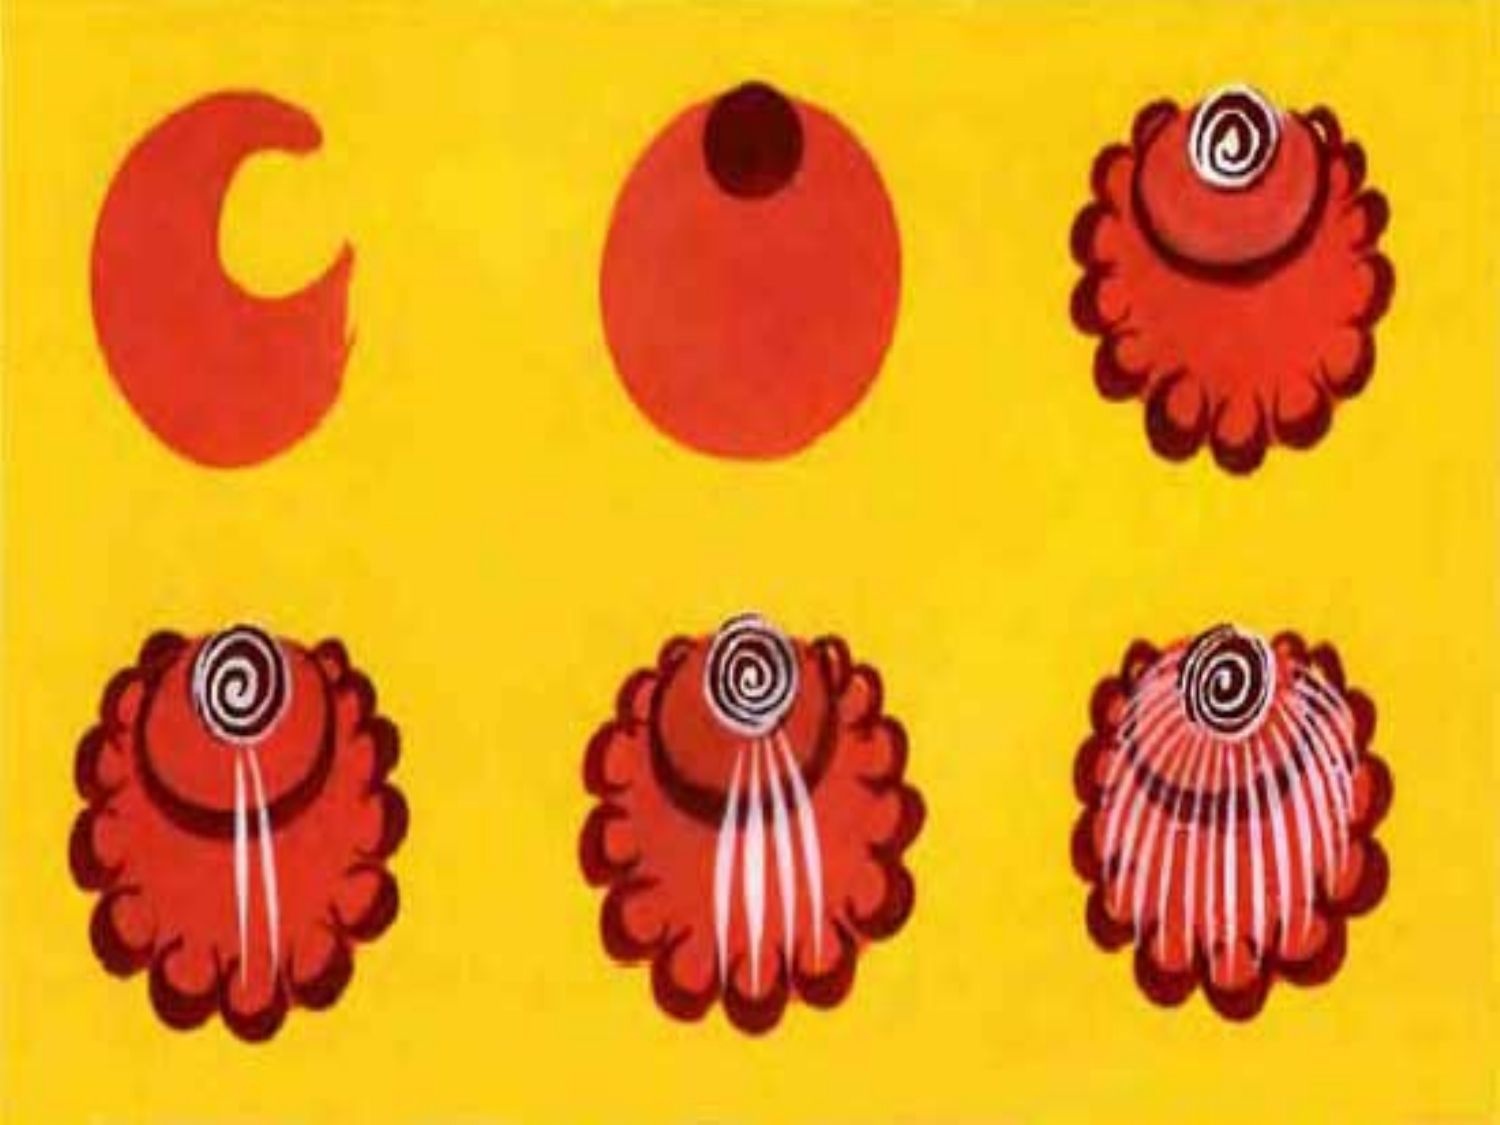

животные - конь, птица.
животные - конь, птица.
животные - конь,
животные - конь, птиц
ЖЖЖЖ